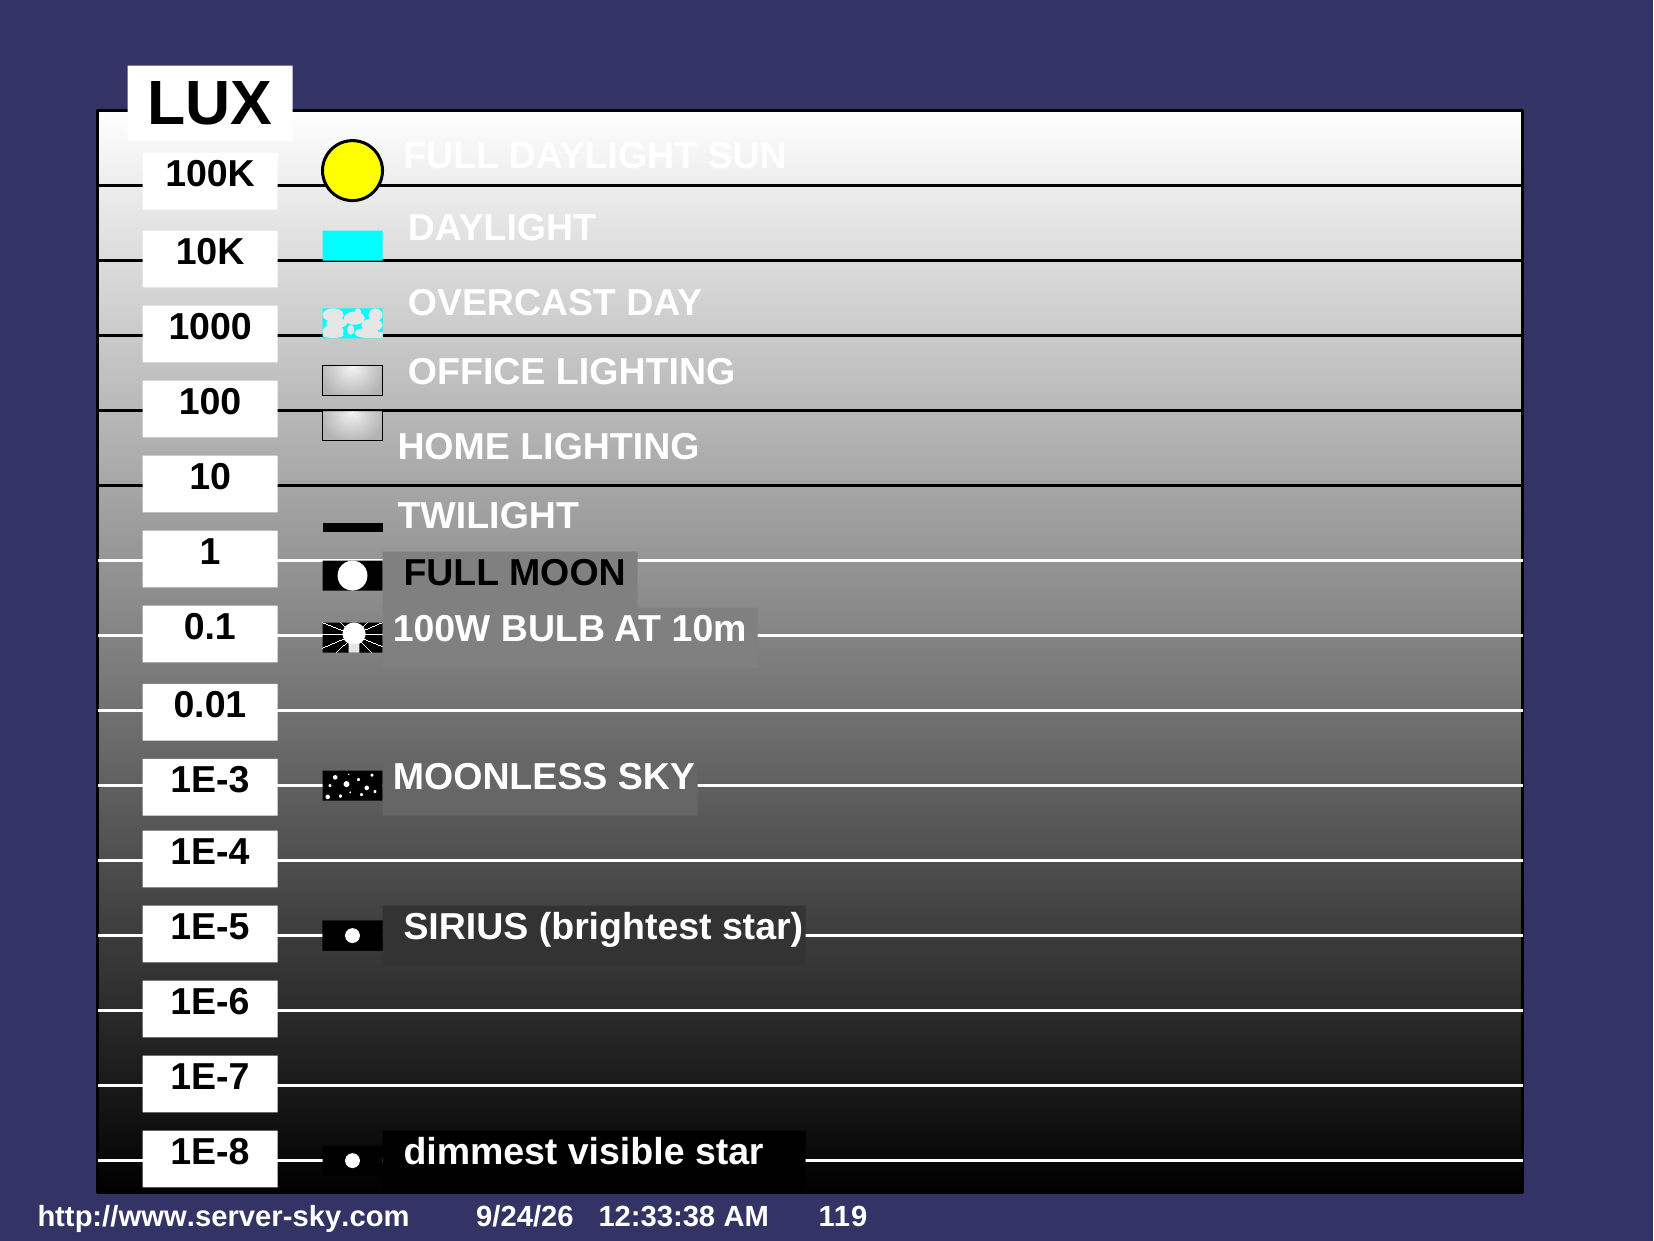

LUX
100K
10K
1000
100
10
1
0.1
0.01
1E-3
1E-4
1E-5
1E-6
1E-7
1E-8
FULL DAYLIGHT SUN
 DAYLIGHT
 OVERCAST DAY
 OFFICE LIGHTING
HOME LIGHTING
TWILIGHT
 FULL MOON
 MOONLESS SKY
 SIRIUS (brightest star)
 dimmest visible star
 100W BULB AT 10m